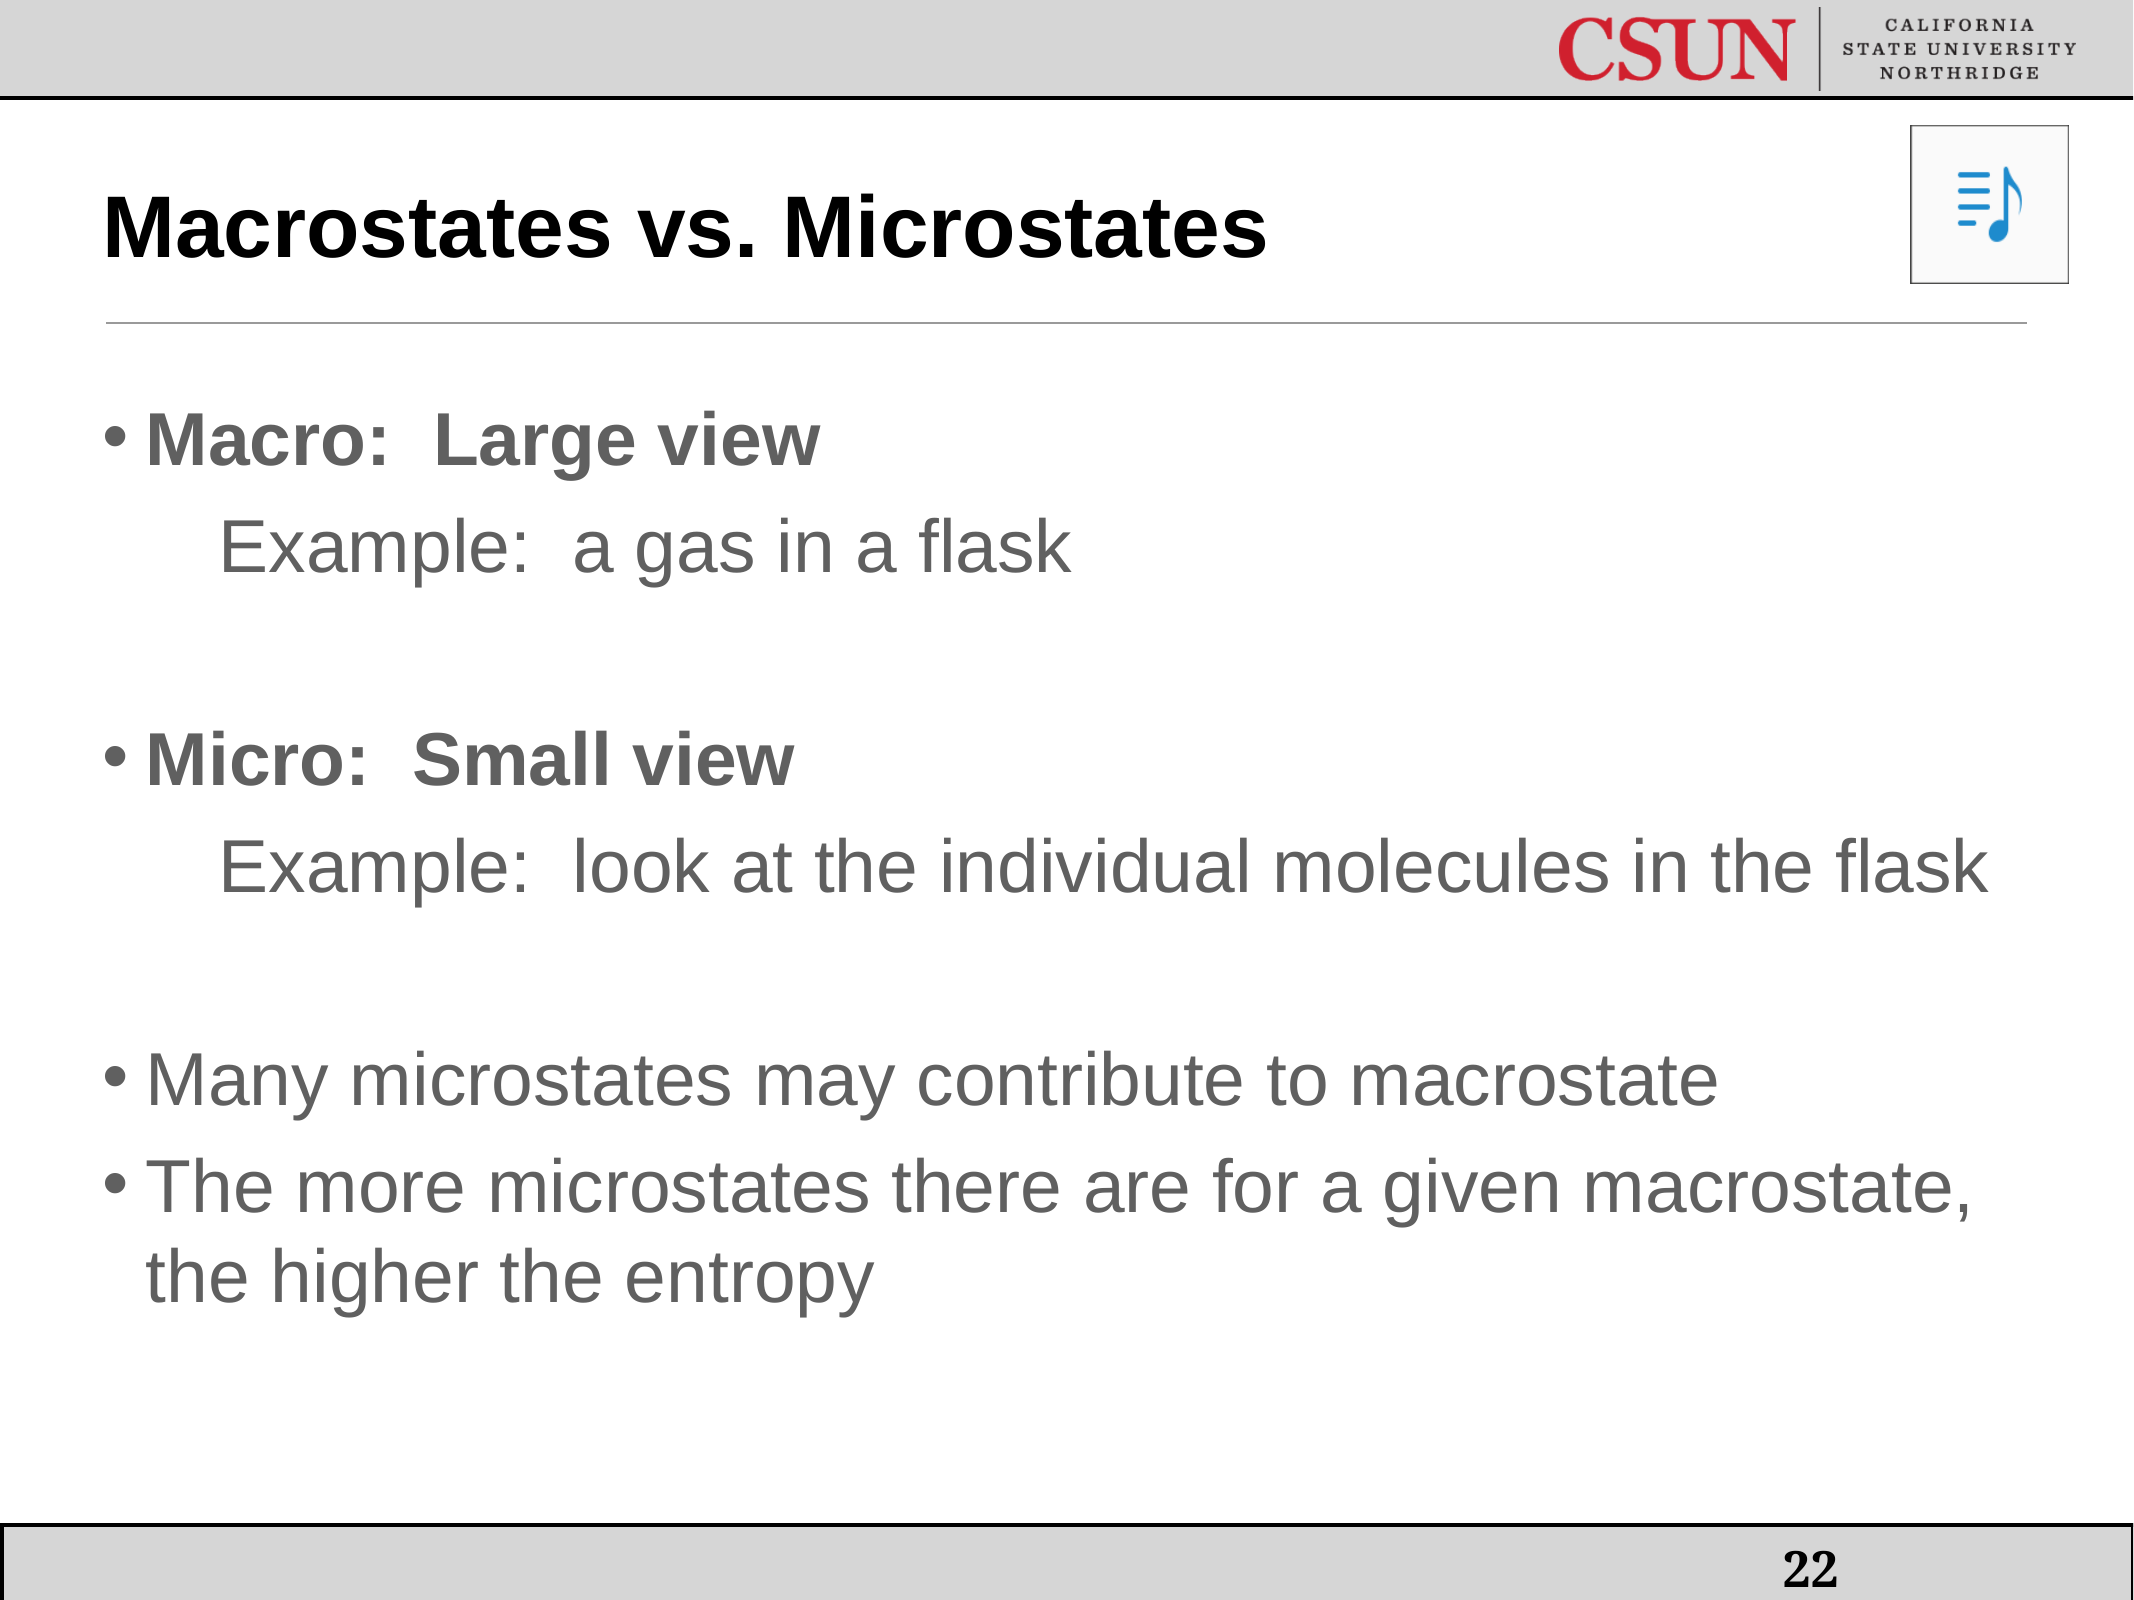

# Macrostates vs. Microstates
Macro: Large view
Example: a gas in a flask
Micro: Small view
Example: look at the individual molecules in the flask
Many microstates may contribute to macrostate
The more microstates there are for a given macrostate, the higher the entropy
22